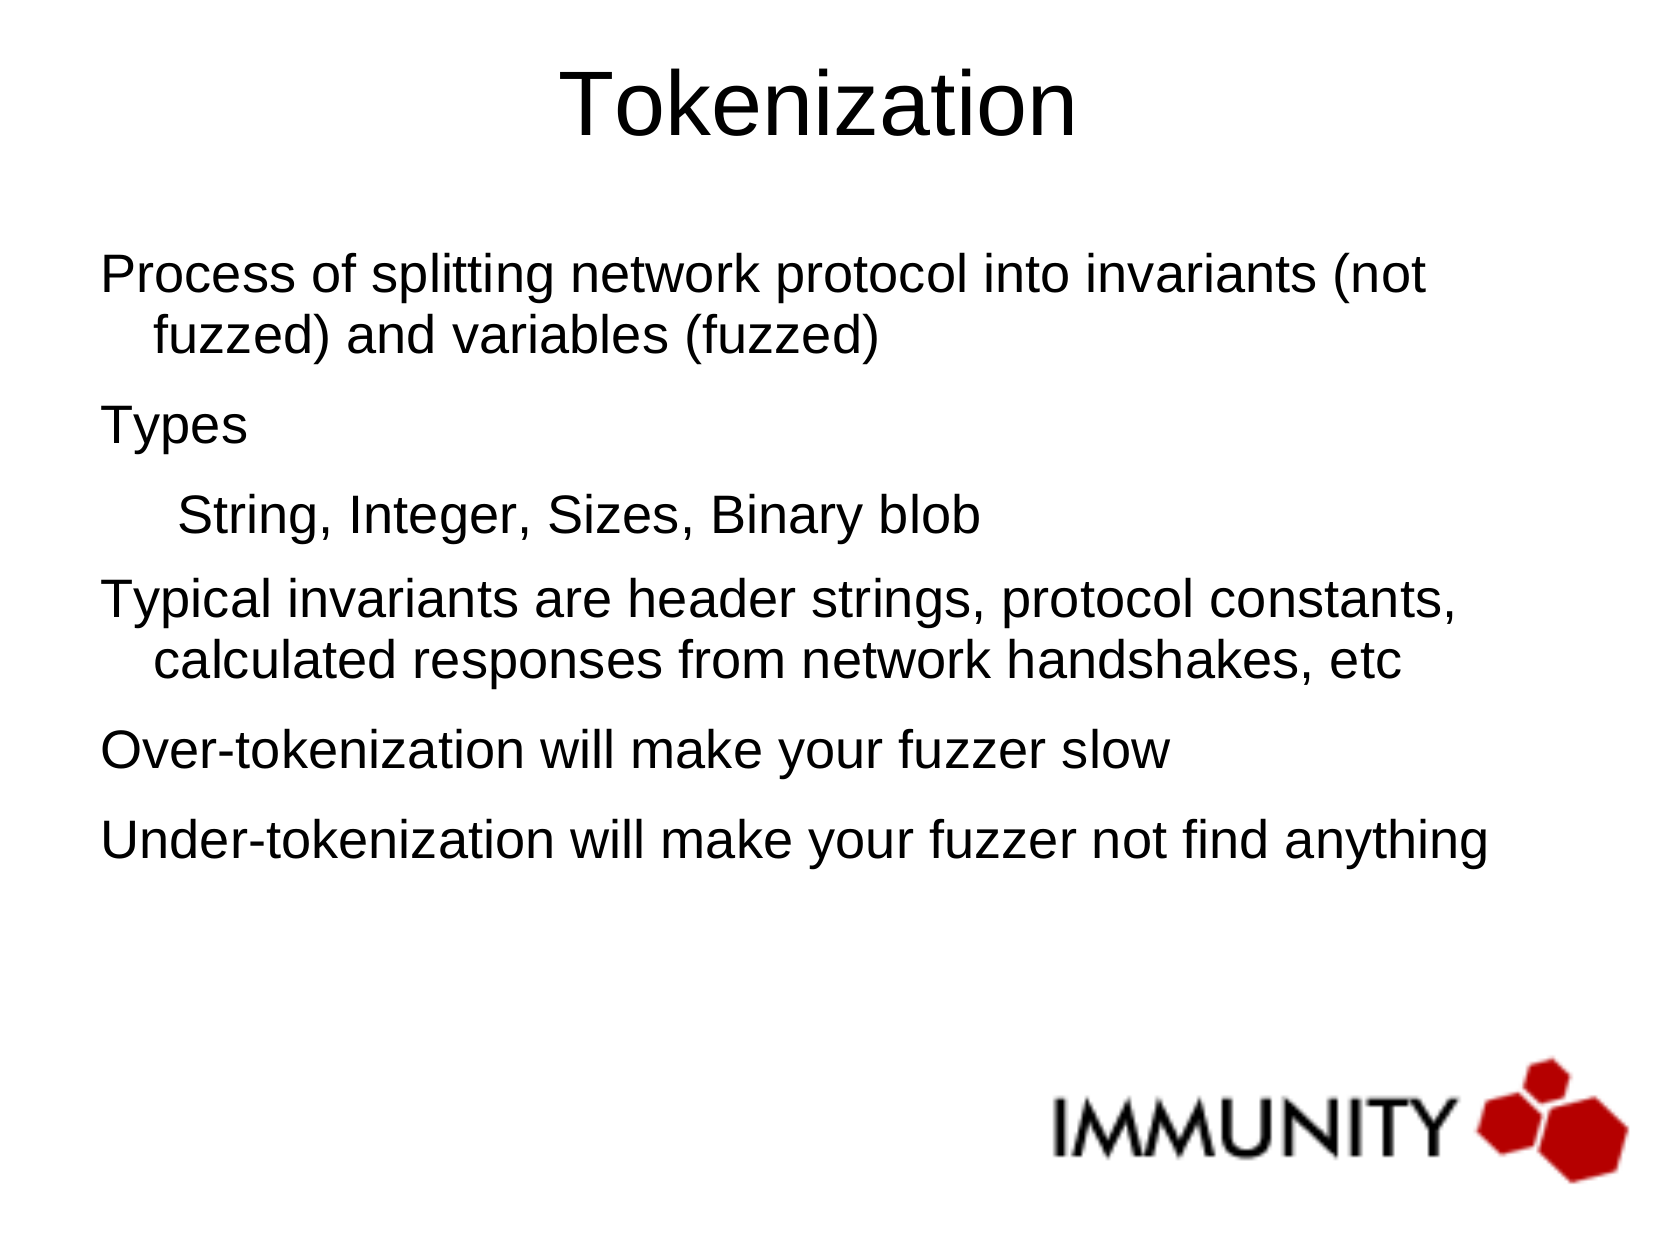

# Tokenization
Process of splitting network protocol into invariants (not fuzzed) and variables (fuzzed)
Types
String, Integer, Sizes, Binary blob
Typical invariants are header strings, protocol constants, calculated responses from network handshakes, etc
Over-tokenization will make your fuzzer slow
Under-tokenization will make your fuzzer not find anything